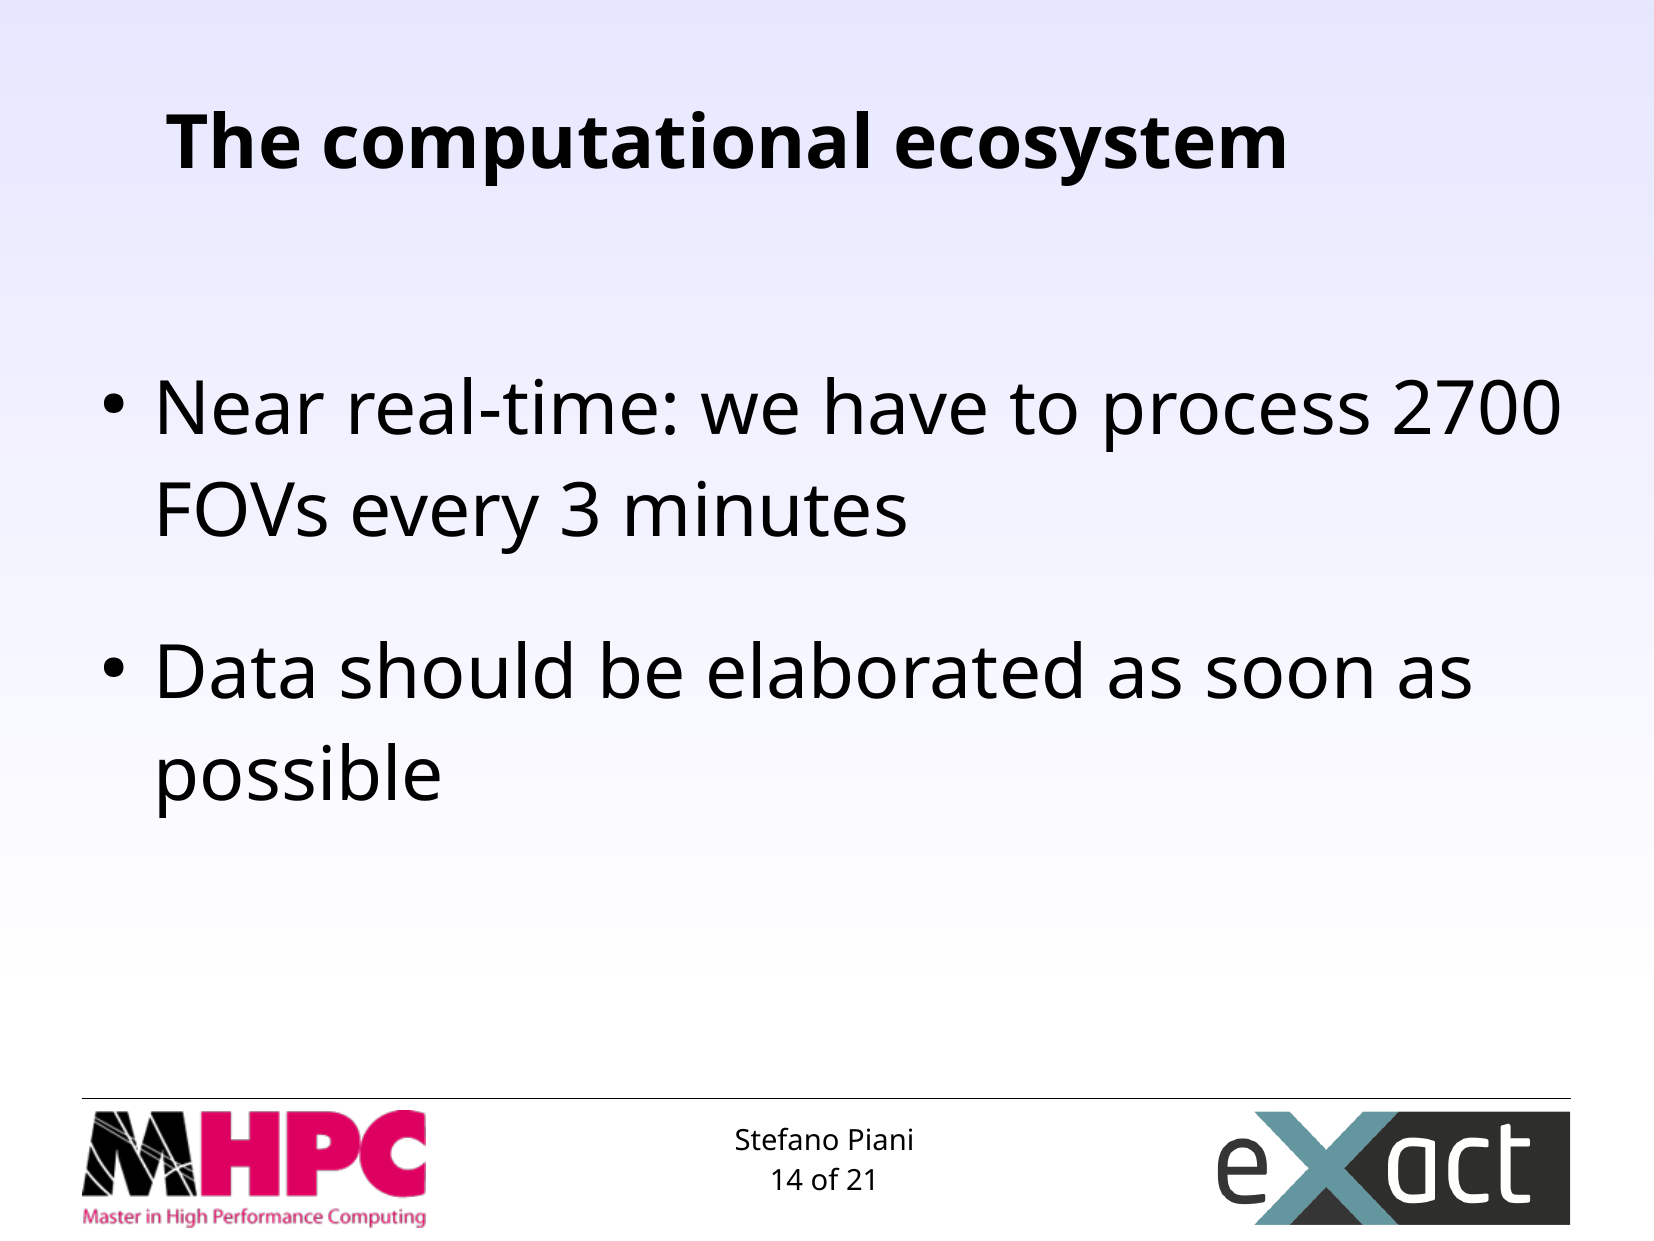

# The computational ecosystem
Near real-time: we have to process 2700 FOVs every 3 minutes
Data should be elaborated as soon as possible
14